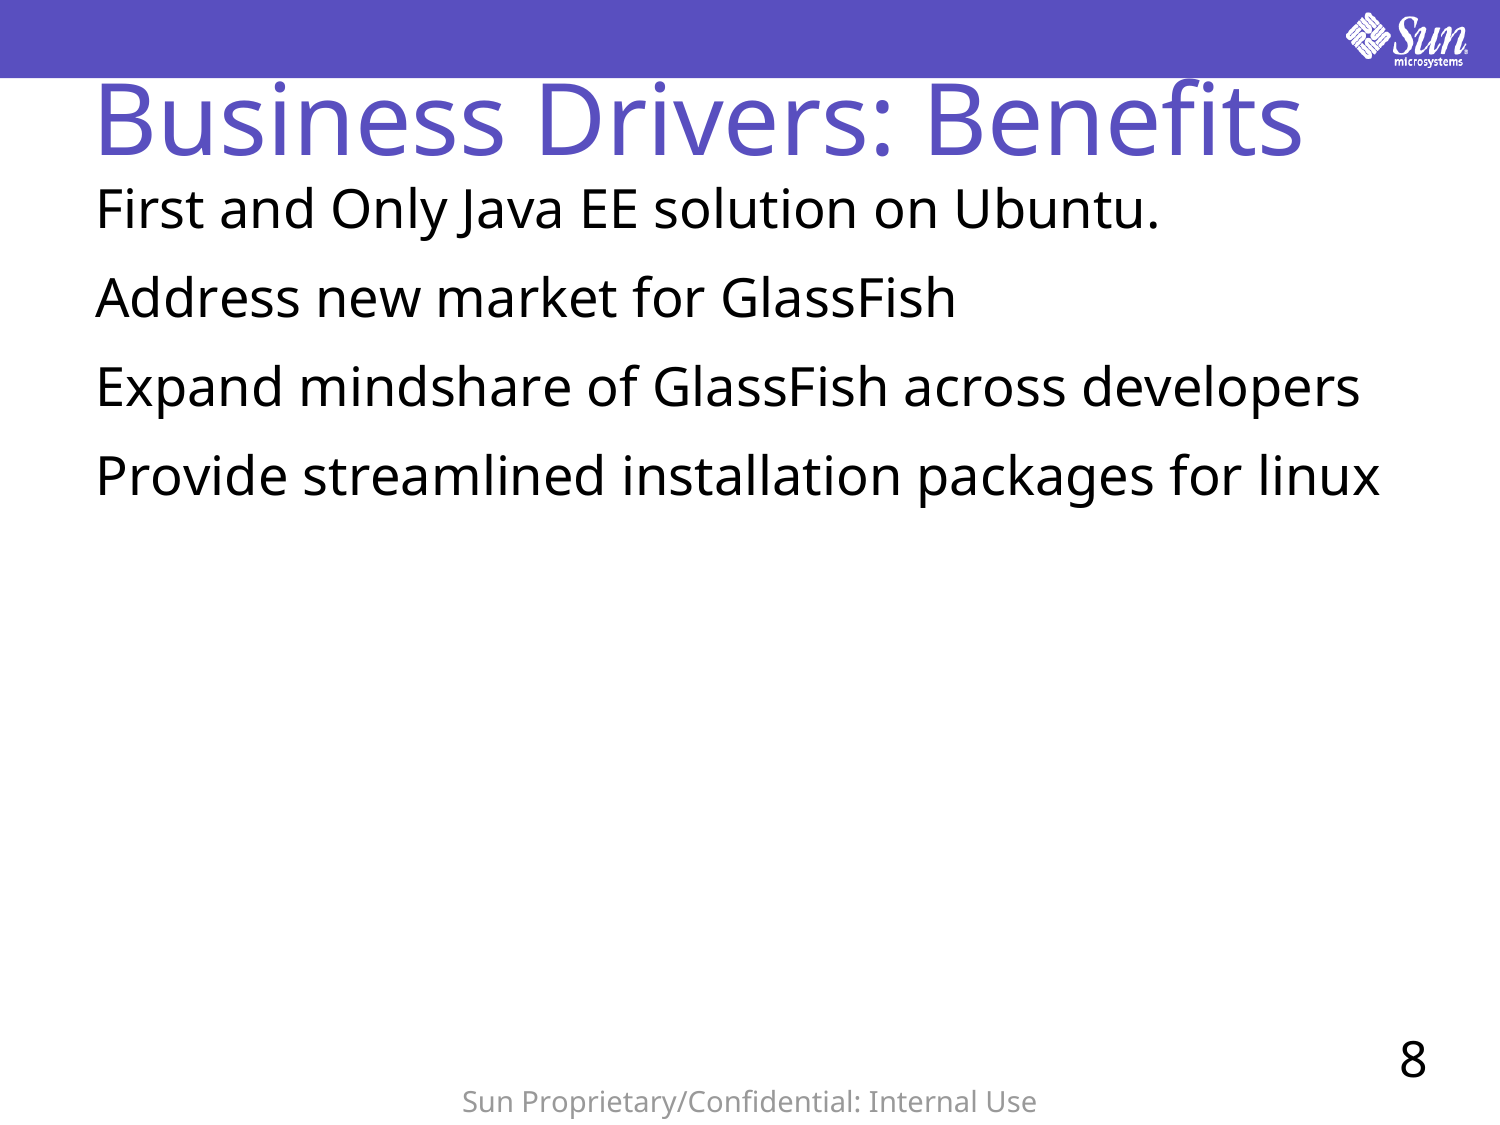

# Business Drivers: Benefits
First and Only Java EE solution on Ubuntu.
Address new market for GlassFish
Expand mindshare of GlassFish across developers
Provide streamlined installation packages for linux